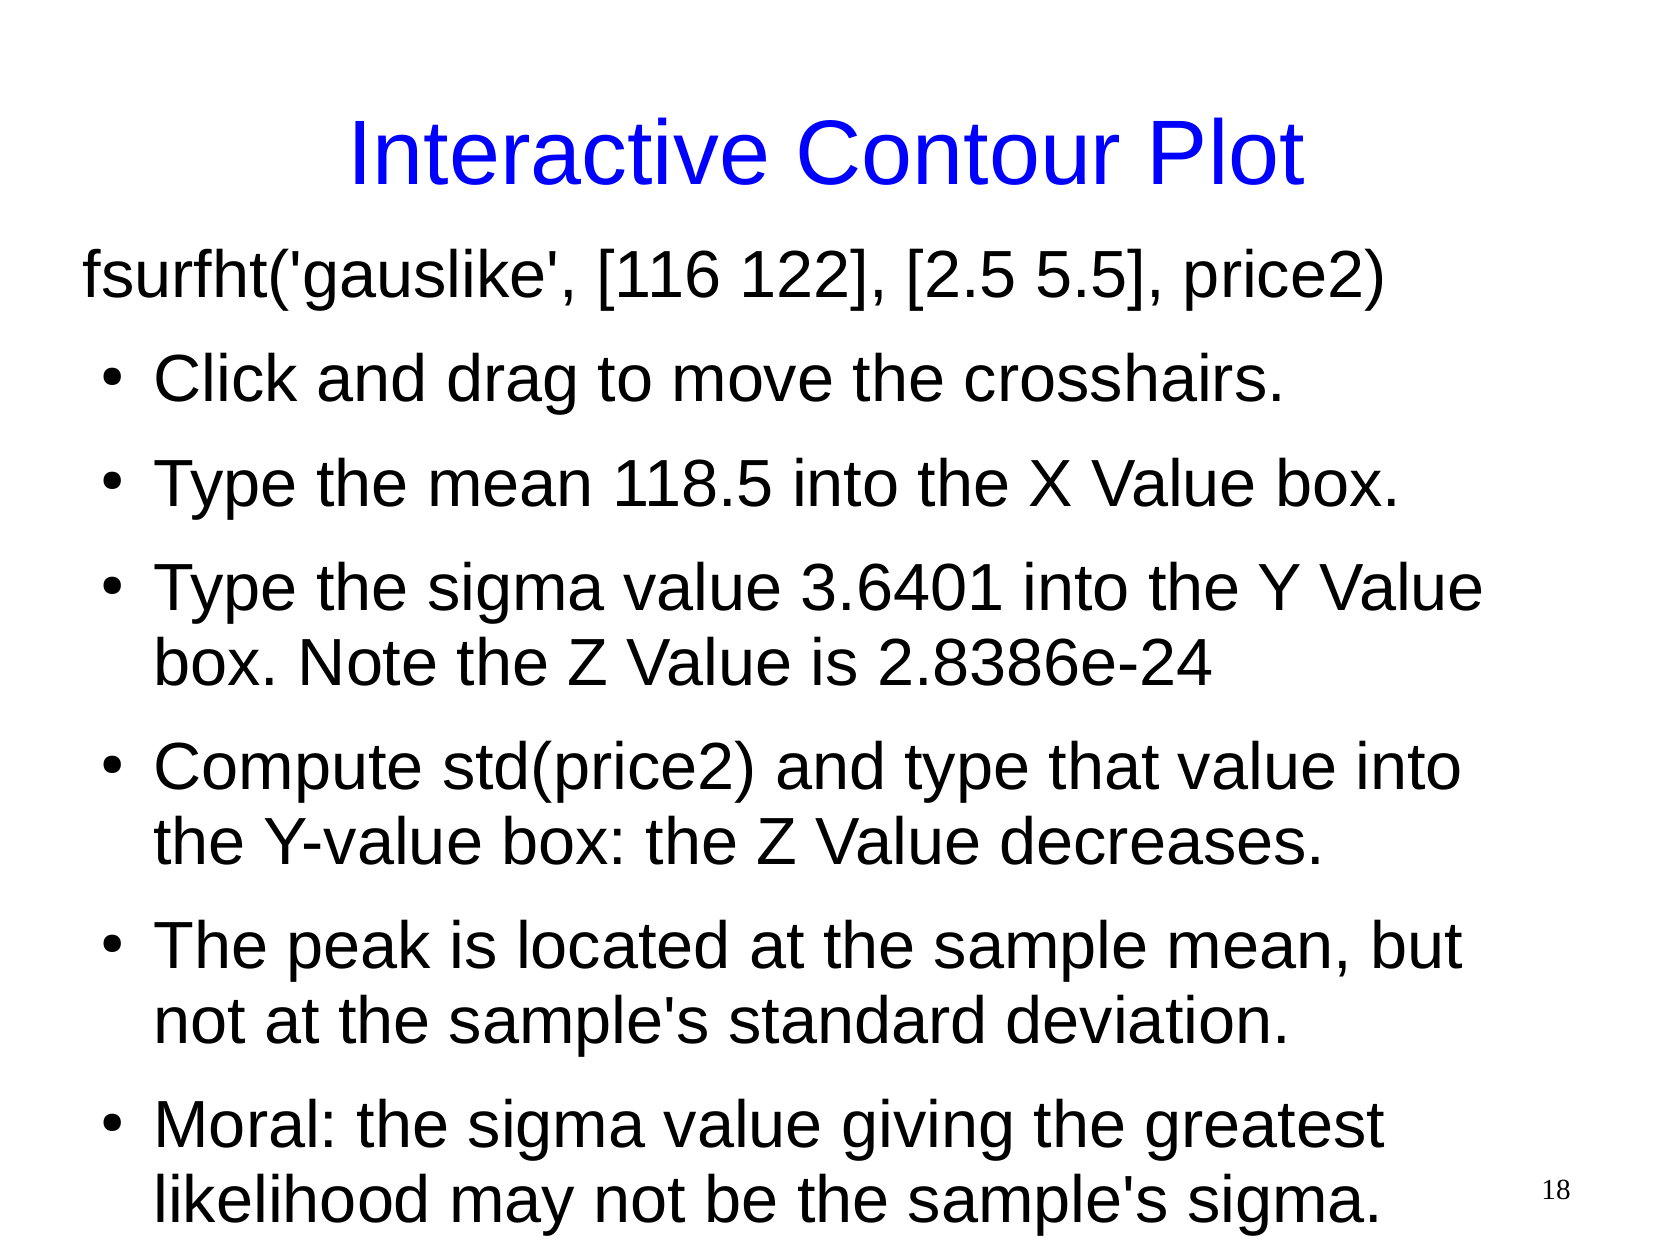

# Interactive Contour Plot
fsurfht('gauslike', [116 122], [2.5 5.5], price2)
Click and drag to move the crosshairs.
Type the mean 118.5 into the X Value box.
Type the sigma value 3.6401 into the Y Value box. Note the Z Value is 2.8386e-24
Compute std(price2) and type that value into the Y-value box: the Z Value decreases.
The peak is located at the sample mean, but not at the sample's standard deviation.
Moral: the sigma value giving the greatest likelihood may not be the sample's sigma.
18